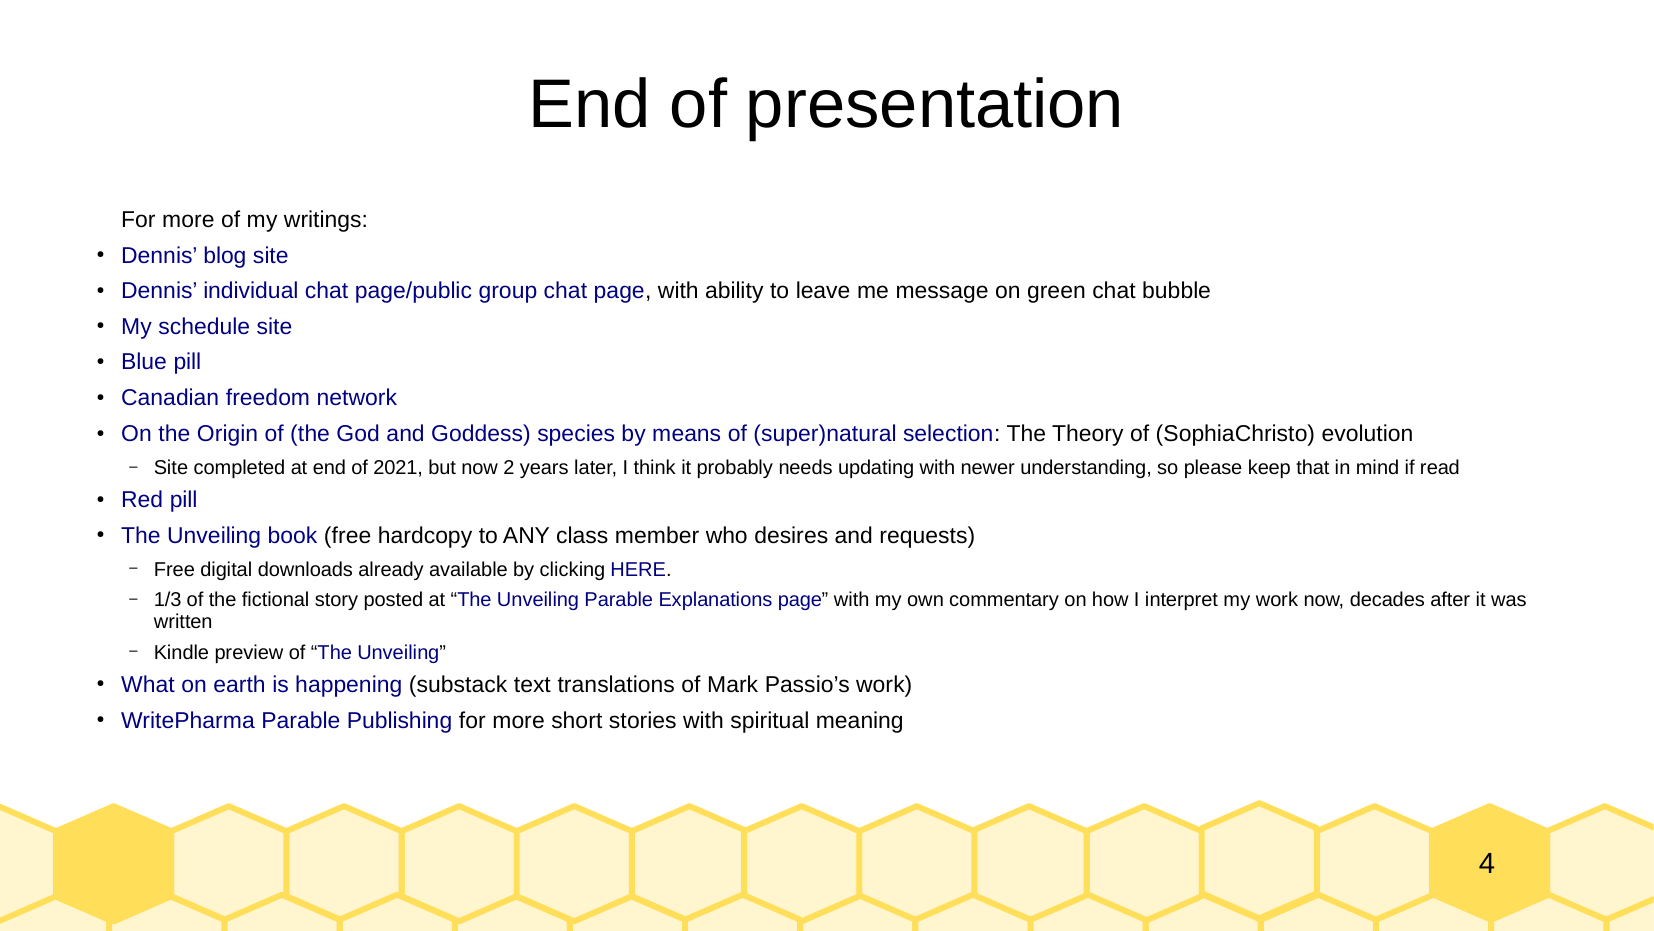

End of presentation
# For more of my writings:
Dennis’ blog site
Dennis’ individual chat page/public group chat page, with ability to leave me message on green chat bubble
My schedule site
Blue pill
Canadian freedom network
On the Origin of (the God and Goddess) species by means of (super)natural selection: The Theory of (SophiaChristo) evolution
Site completed at end of 2021, but now 2 years later, I think it probably needs updating with newer understanding, so please keep that in mind if read
Red pill
The Unveiling book (free hardcopy to ANY class member who desires and requests)
Free digital downloads already available by clicking HERE.
1/3 of the fictional story posted at “The Unveiling Parable Explanations page” with my own commentary on how I interpret my work now, decades after it was written
Kindle preview of “The Unveiling”
What on earth is happening (substack text translations of Mark Passio’s work)
WritePharma Parable Publishing for more short stories with spiritual meaning